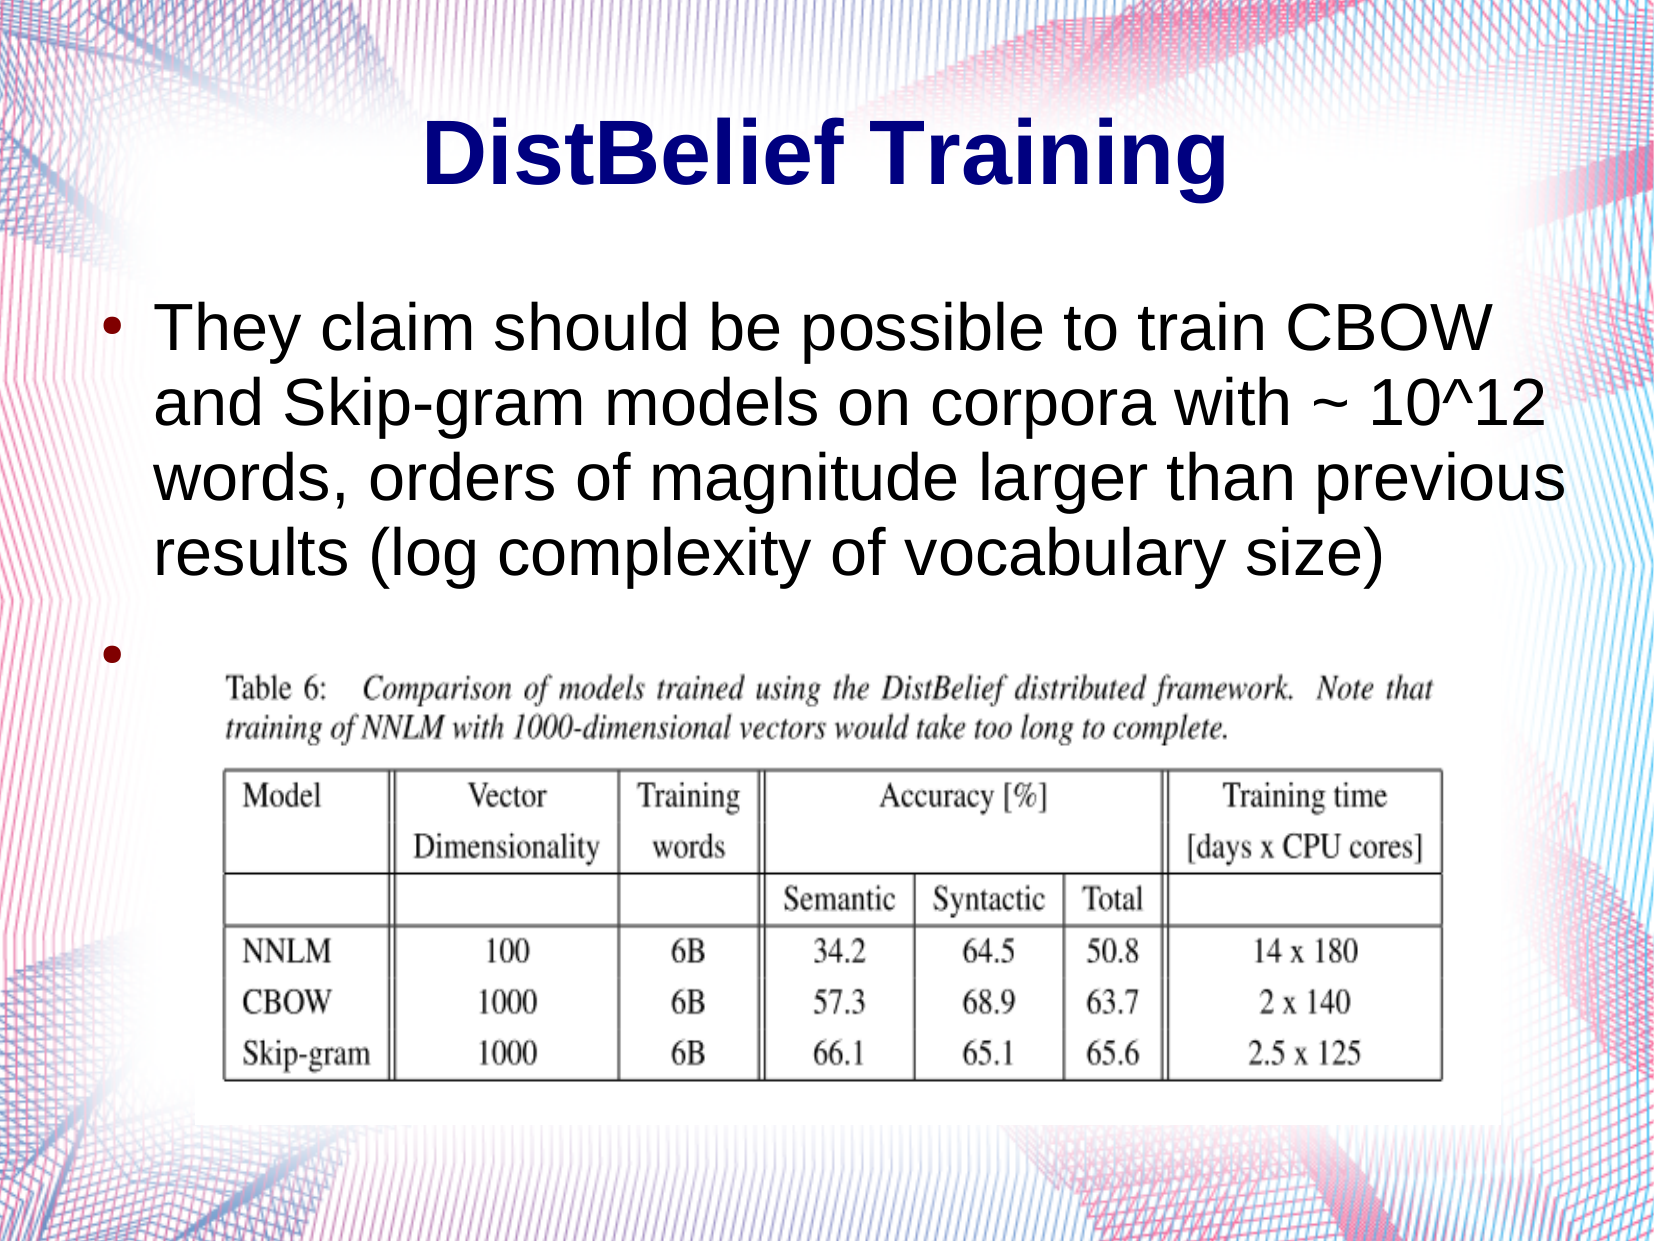

# DistBelief Training
They claim should be possible to train CBOW and Skip-gram models on corpora with ~ 10^12 words, orders of magnitude larger than previous results (log complexity of vocabulary size)